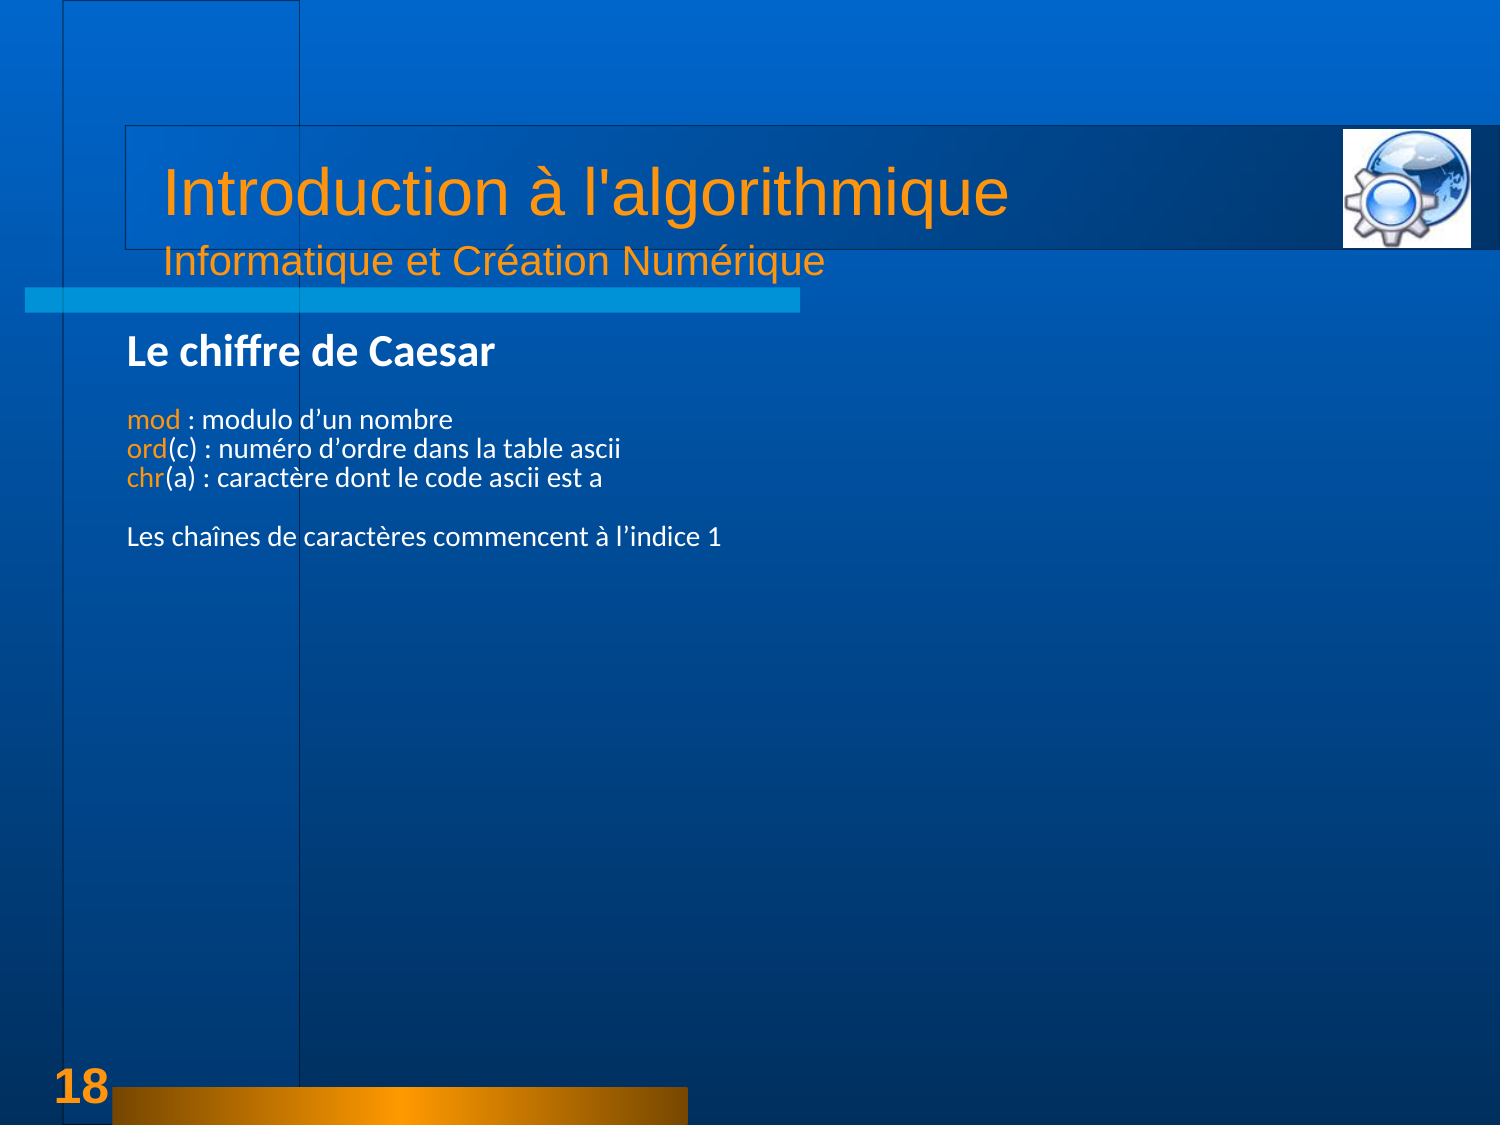

Le chiffre de Caesar
mod : modulo d’un nombre
ord(c) : numéro d’ordre dans la table ascii
chr(a) : caractère dont le code ascii est a
Les chaînes de caractères commencent à l’indice 1